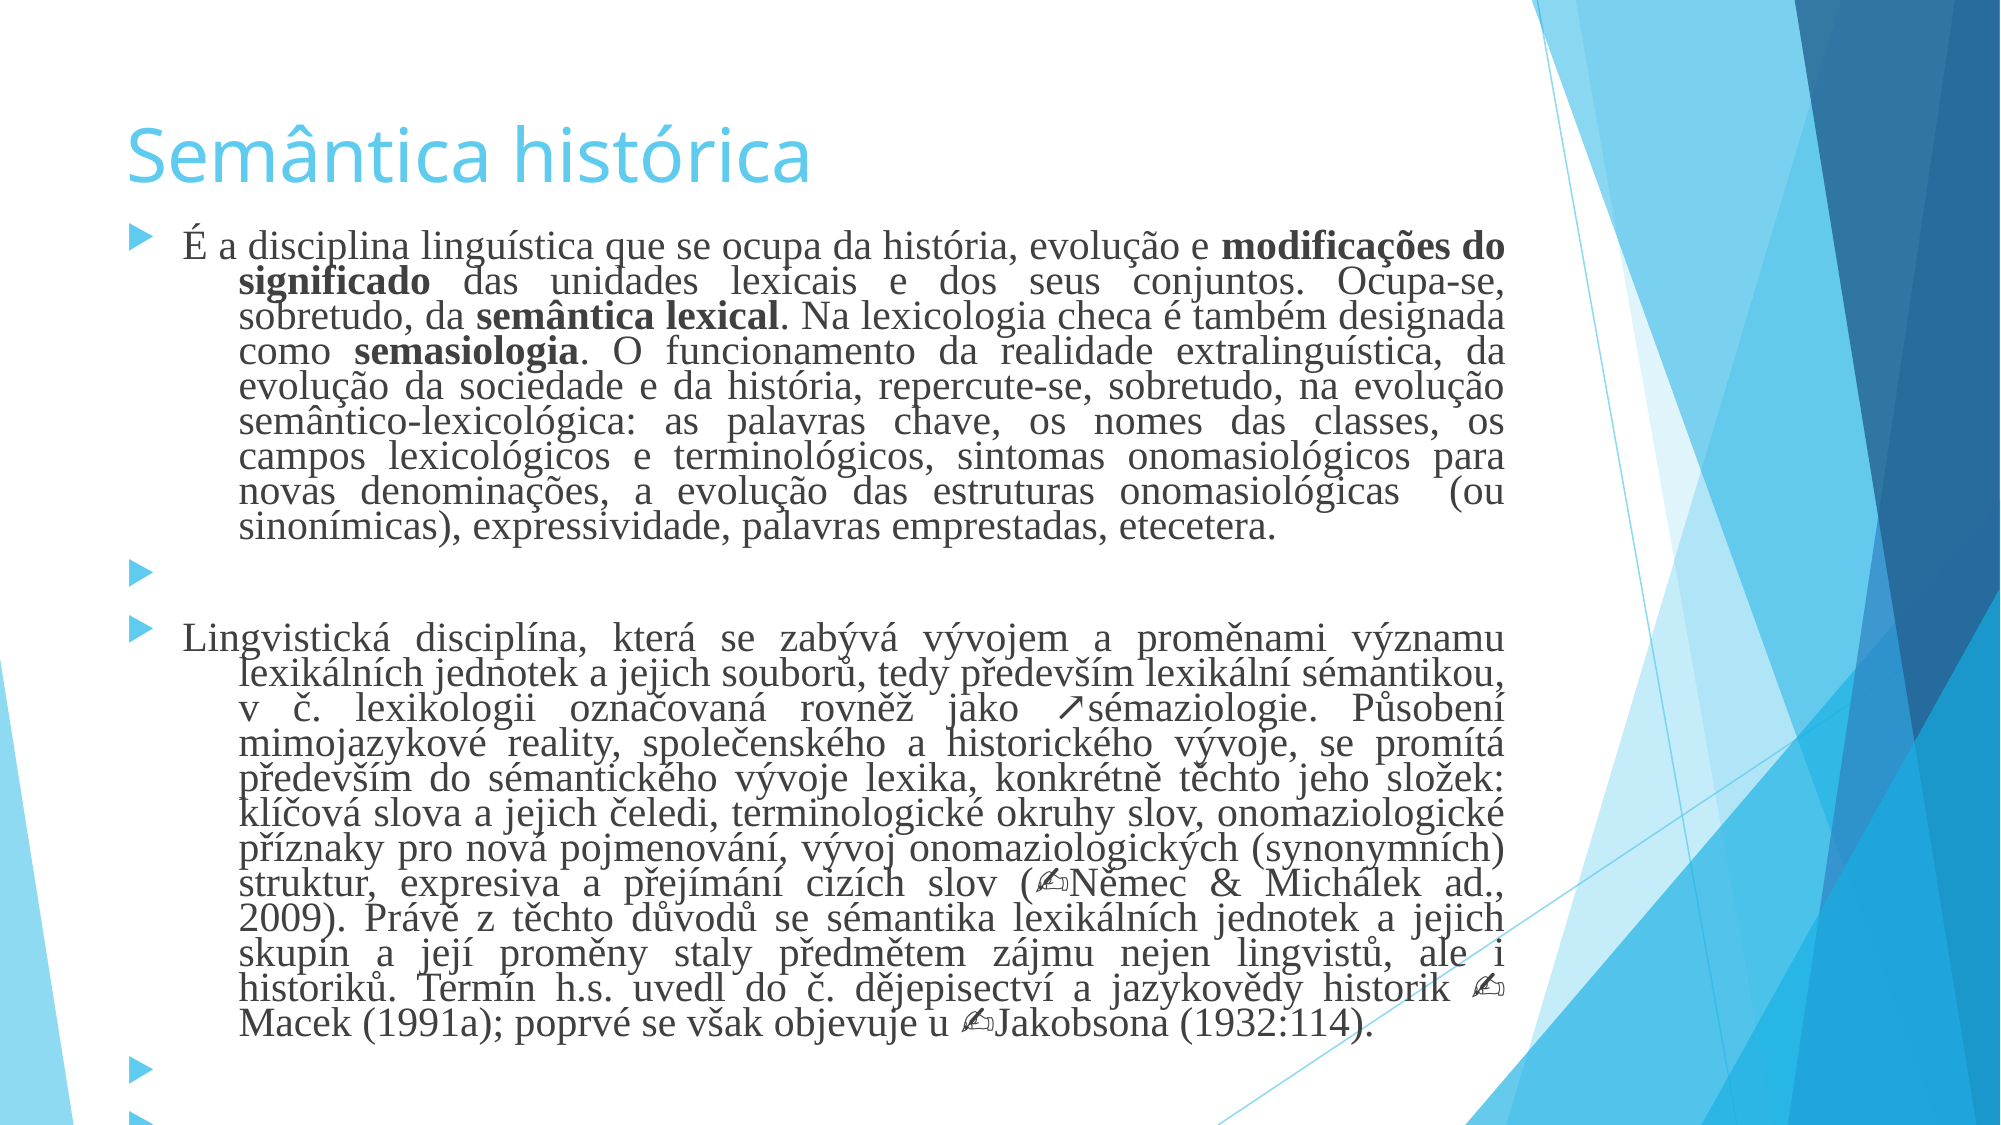

# Semântica histórica
É a disciplina linguística que se ocupa da história, evolução e modificações do significado das unidades lexicais e dos seus conjuntos. Ocupa-se, sobretudo, da semântica lexical. Na lexicologia checa é também designada como semasiologia. O funcionamento da realidade extralinguística, da evolução da sociedade e da história, repercute-se, sobretudo, na evolução semântico-lexicológica: as palavras chave, os nomes das classes, os campos lexicológicos e terminológicos, sintomas onomasiológicos para novas denominações, a evolução das estruturas onomasiológicas (ou sinonímicas), expressividade, palavras emprestadas, etecetera.
Lingvistická disciplína, která se zabývá vývojem a proměnami významu lexikálních jednotek a jejich souborů, tedy především lexikální sémantikou, v č. lexikologii označovaná rovněž jako ↗sémaziologie. Působení mimojazykové reality, společenského a historického vývoje, se promítá především do sémantického vývoje lexika, konkrétně těchto jeho složek: klíčová slova a jejich čeledi, terminologické okruhy slov, onomaziologické příznaky pro nová pojmenování, vývoj onomaziologických (synonymních) struktur, expresiva a přejímání cizích slov (✍Němec & Michálek ad., 2009). Právě z těchto důvodů se sémantika lexikálních jednotek a jejich skupin a její proměny staly předmětem zájmu nejen lingvistů, ale i historiků. Termín h.s. uvedl do č. dějepisectví a jazykovědy historik ✍Macek (1991a); poprvé se však objevuje u ✍Jakobsona (1932:114).